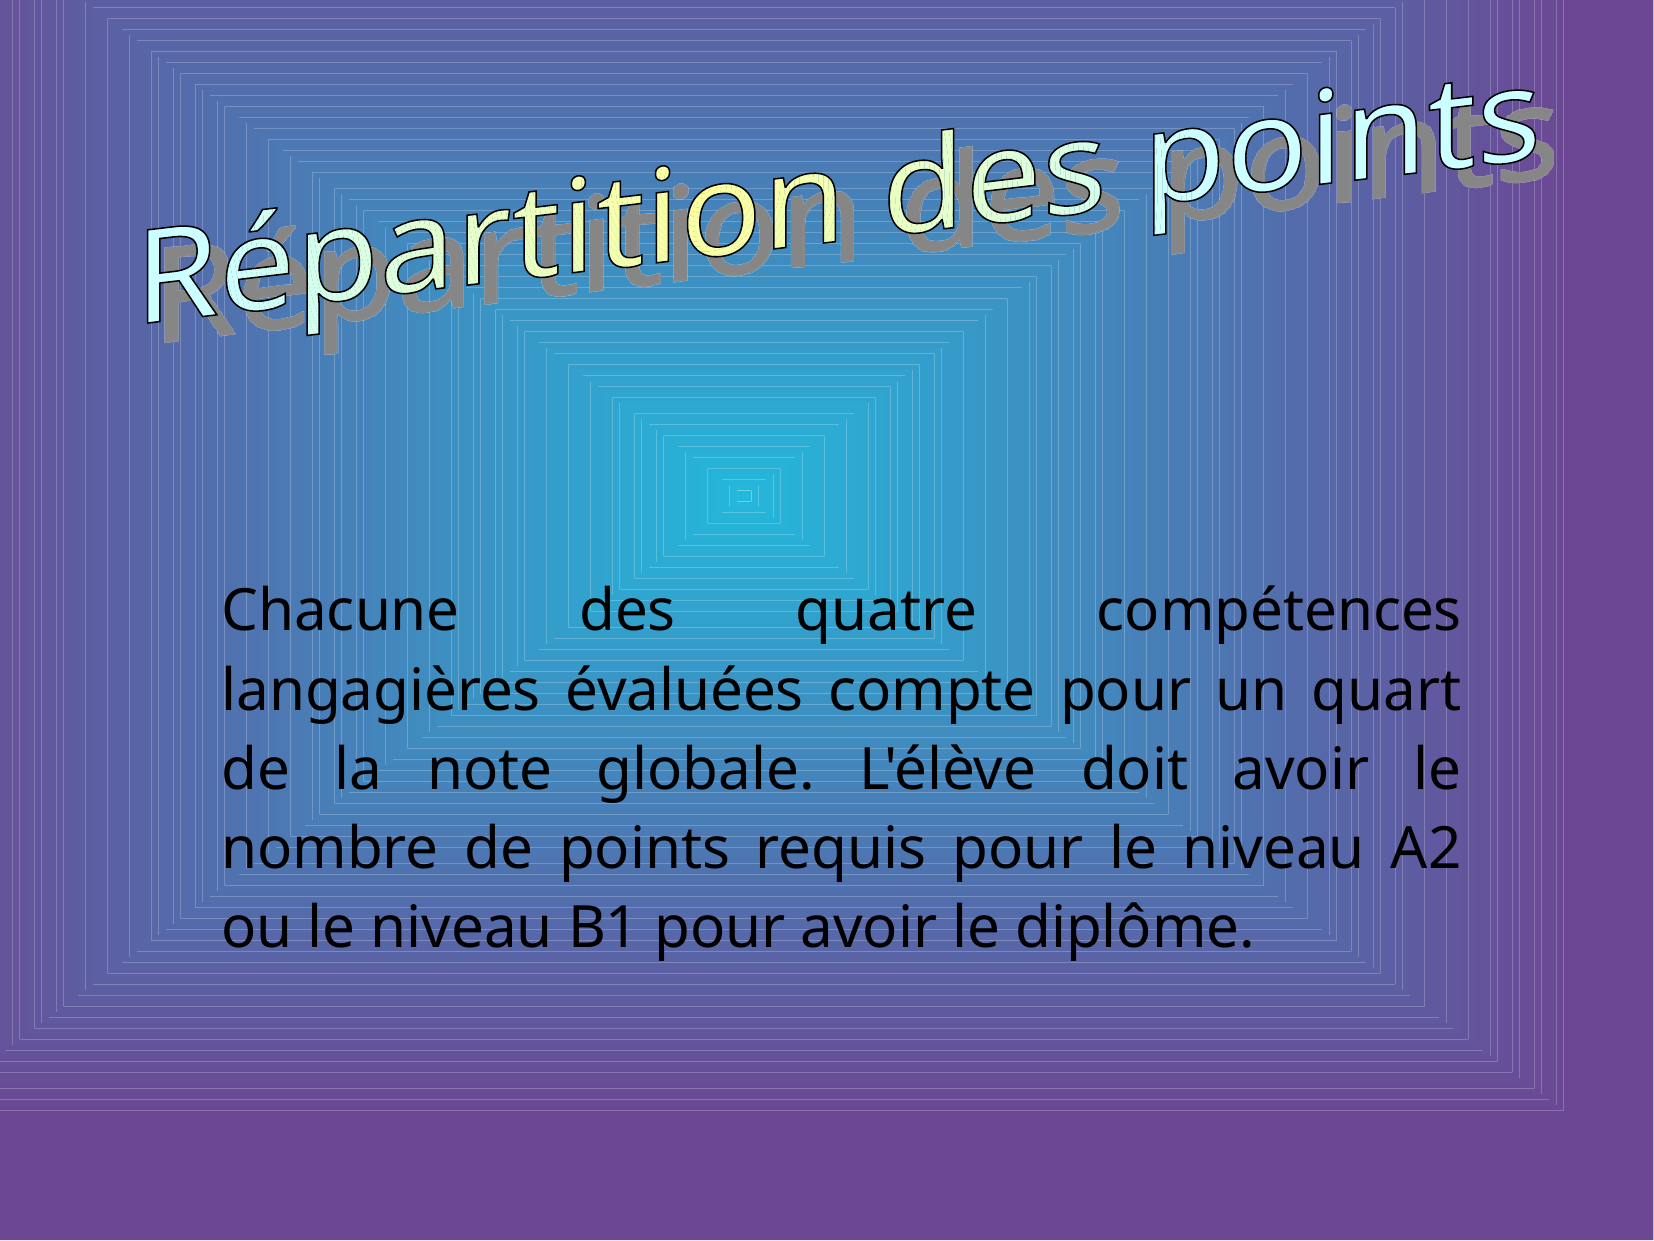

Répartition des points
Chacune des quatre compétences langagières évaluées compte pour un quart de la note globale. L'élève doit avoir le nombre de points requis pour le niveau A2 ou le niveau B1 pour avoir le diplôme.